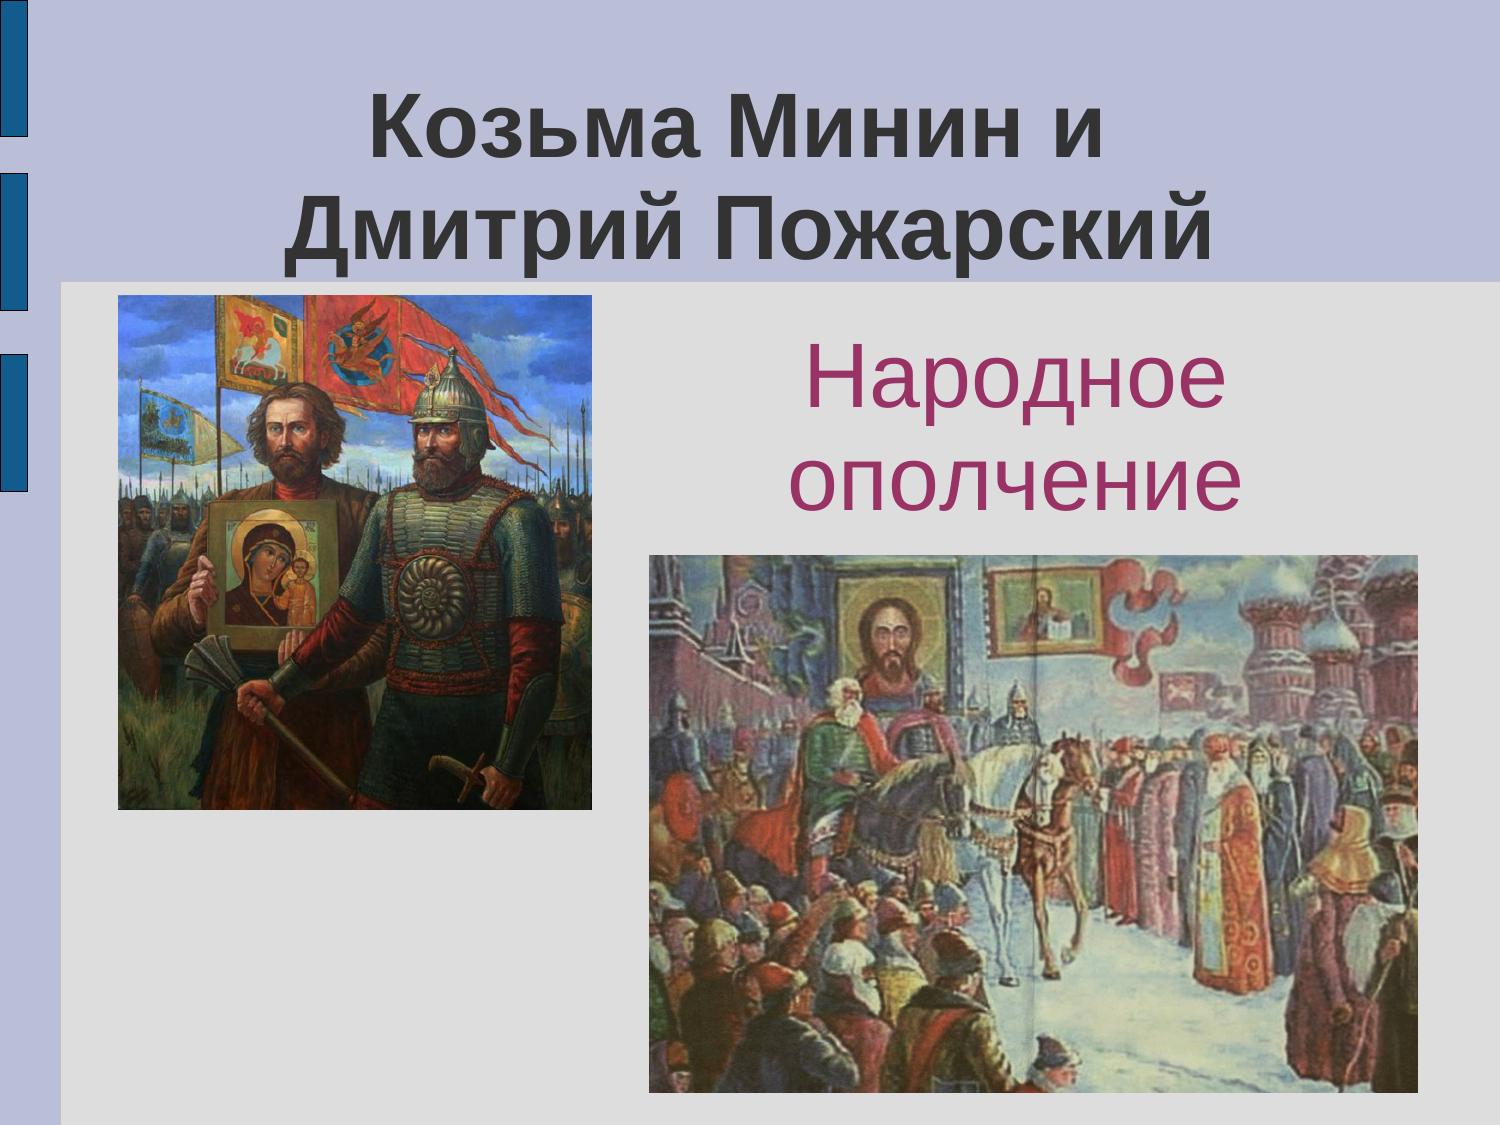

# Козьма Минин и Дмитрий Пожарский
Народное ополчение